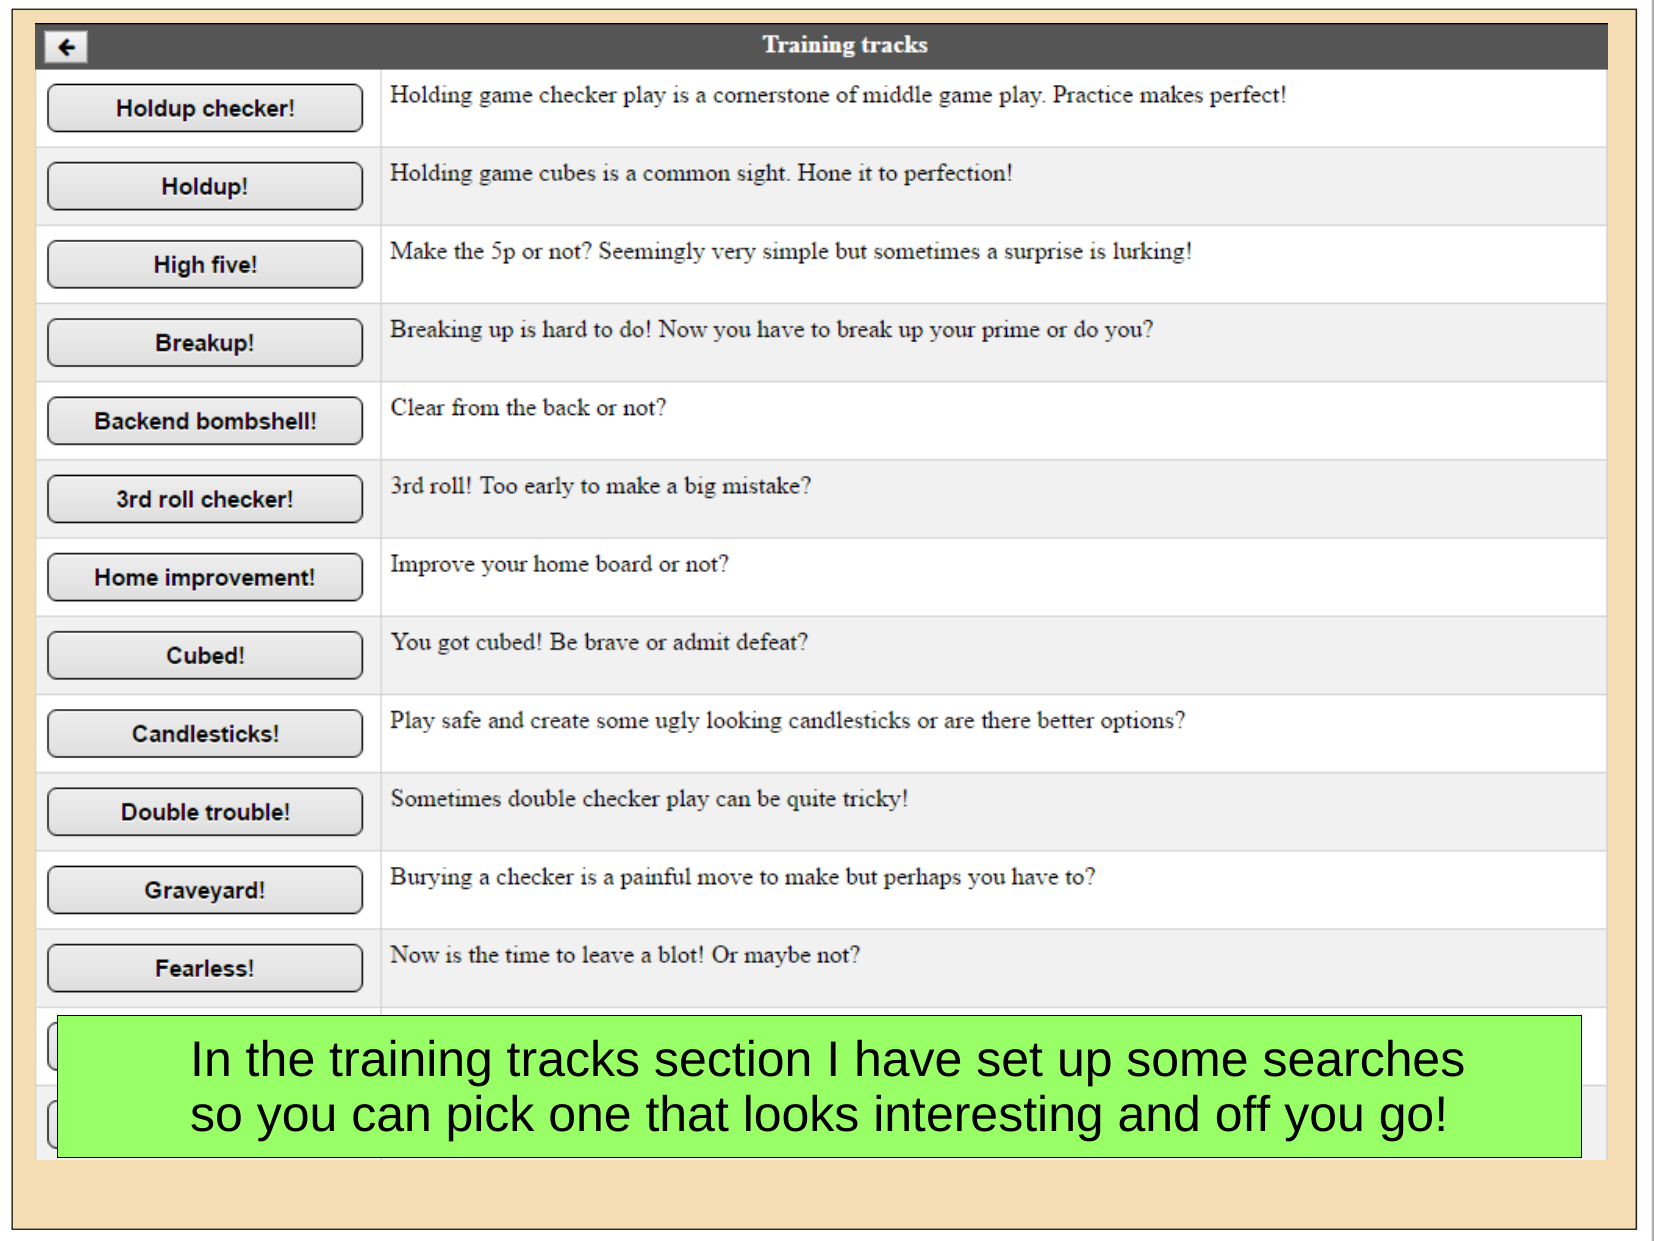

# Backgammon Studio
In the training tracks section I have set up some searches
so you can pick one that looks interesting and off you go!